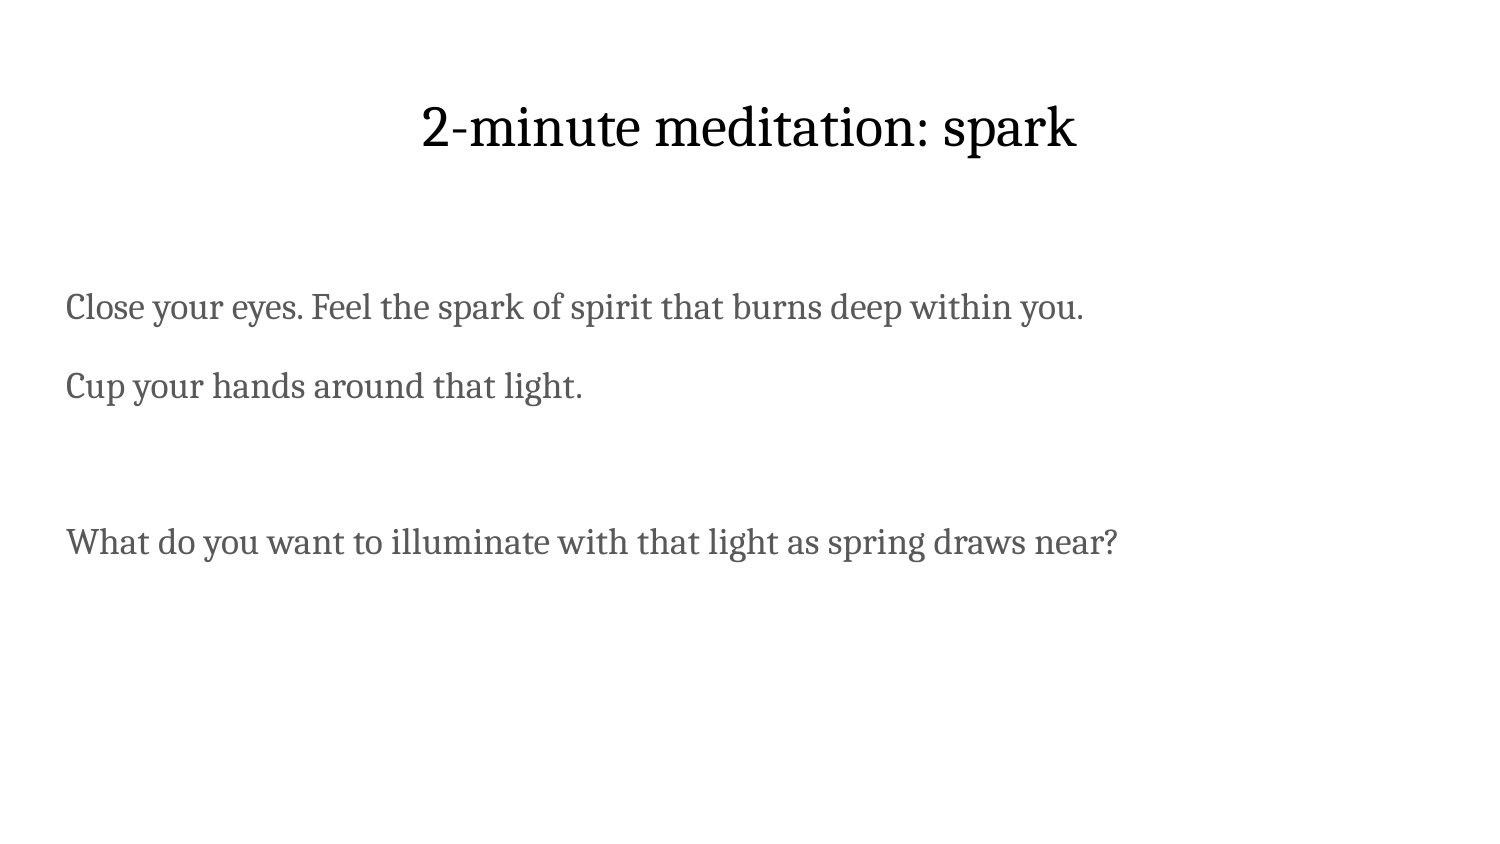

# 2-minute meditation: spark
Close your eyes. Feel the spark of spirit that burns deep within you.
Cup your hands around that light.
What do you want to illuminate with that light as spring draws near?